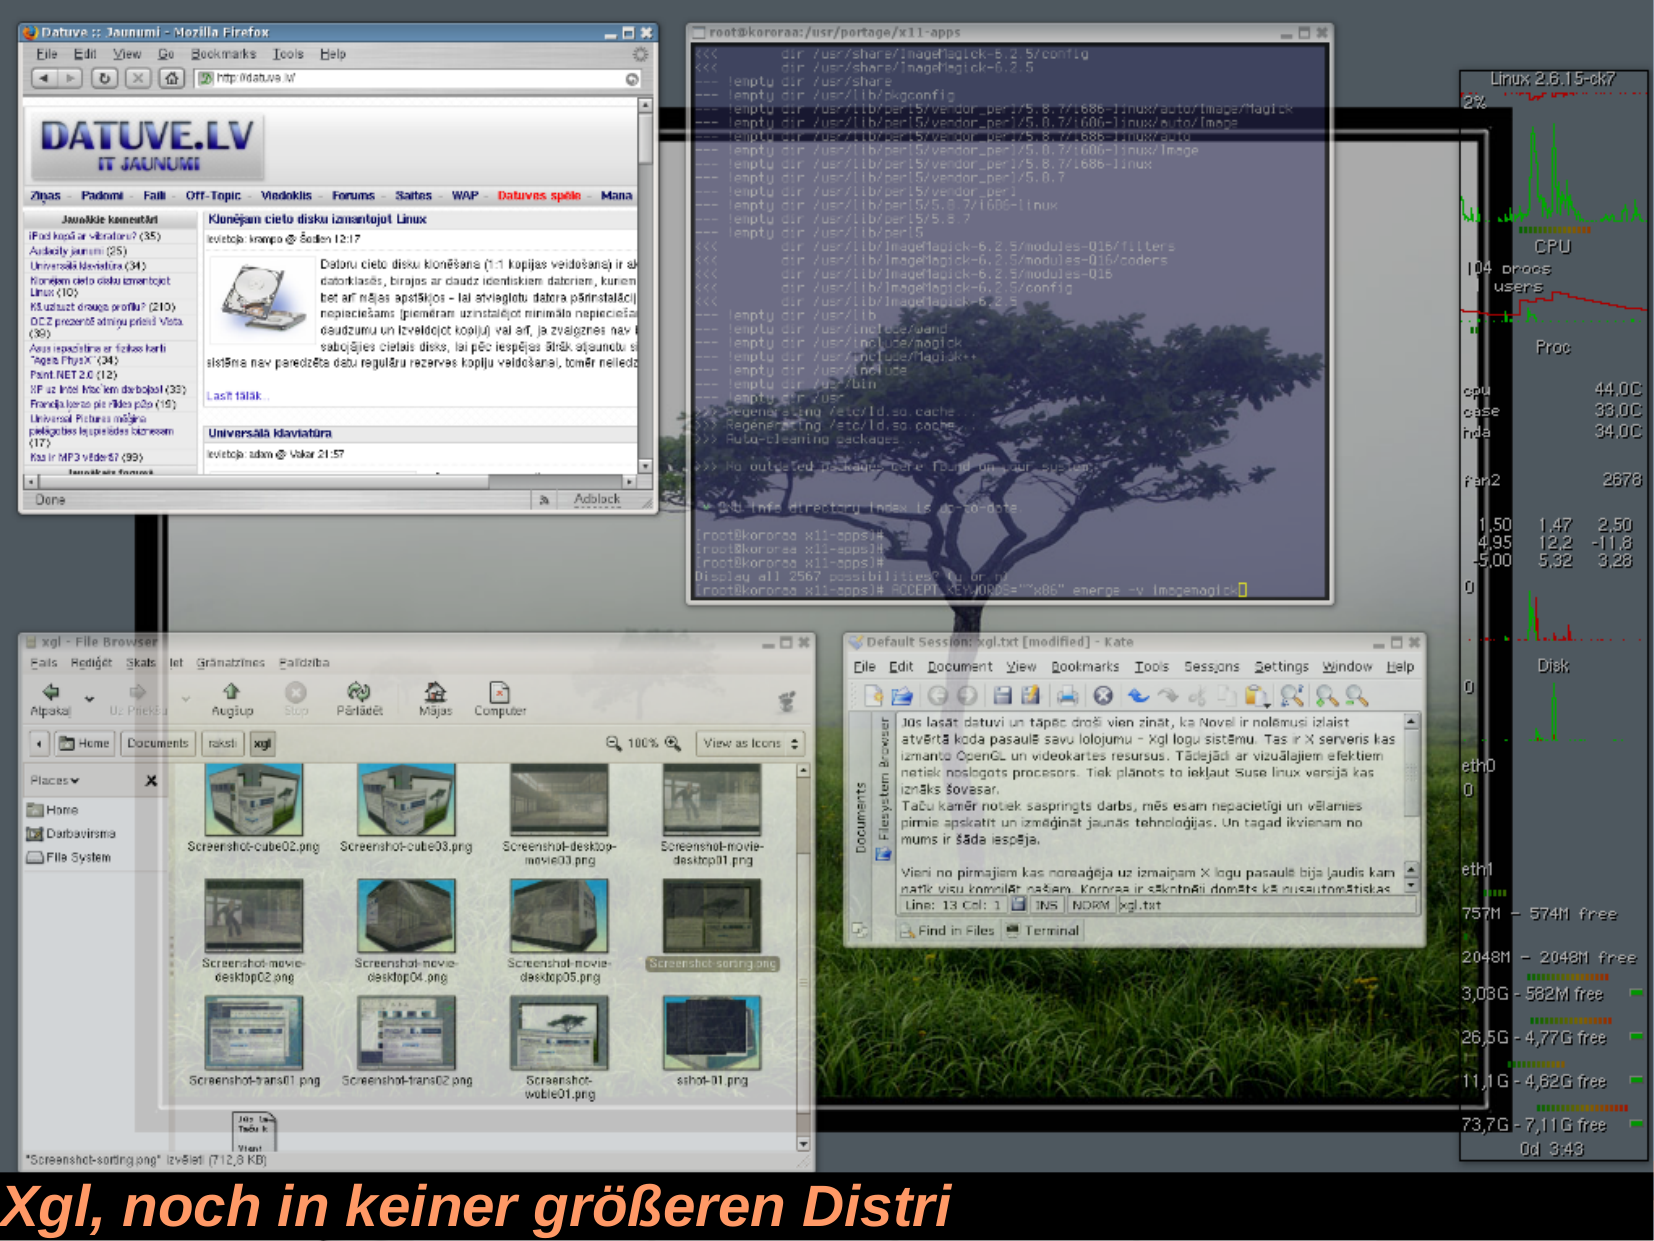

# Xgl, noch in keiner größeren Distri